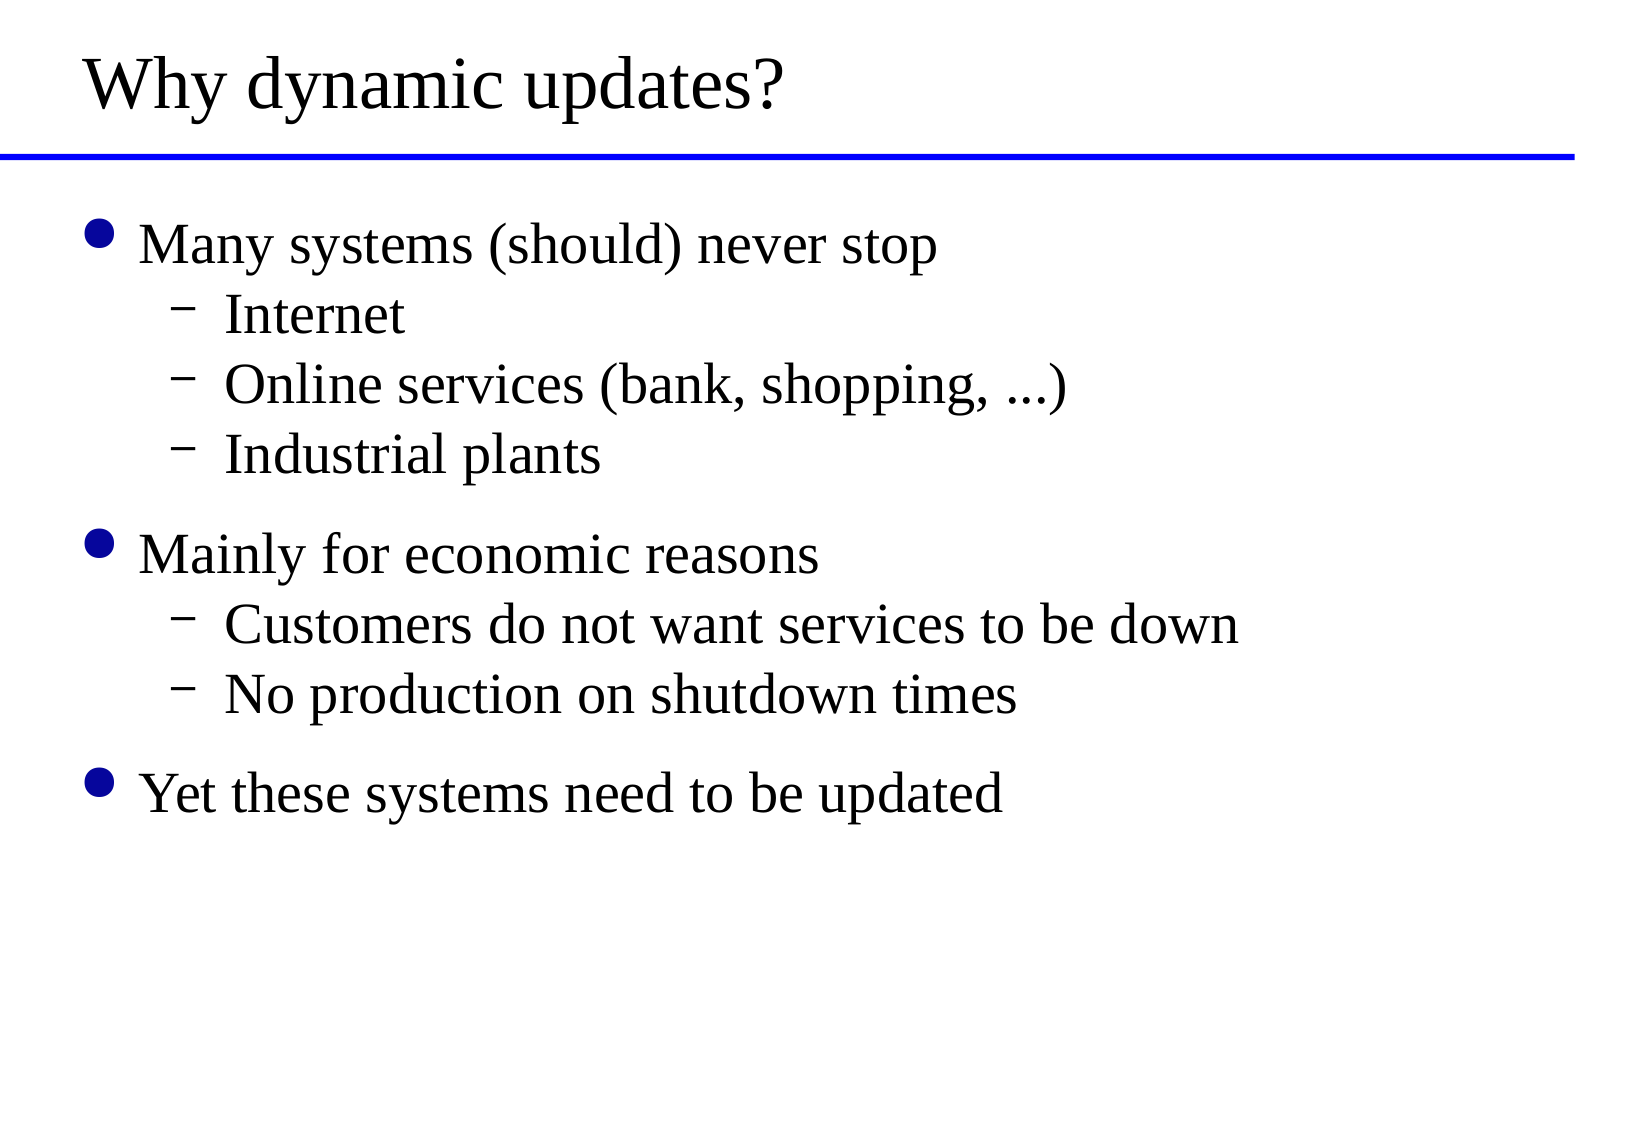

# Why dynamic updates?
Many systems (should) never stop
Internet
Online services (bank, shopping, ...)
Industrial plants
Mainly for economic reasons
Customers do not want services to be down
No production on shutdown times
Yet these systems need to be updated